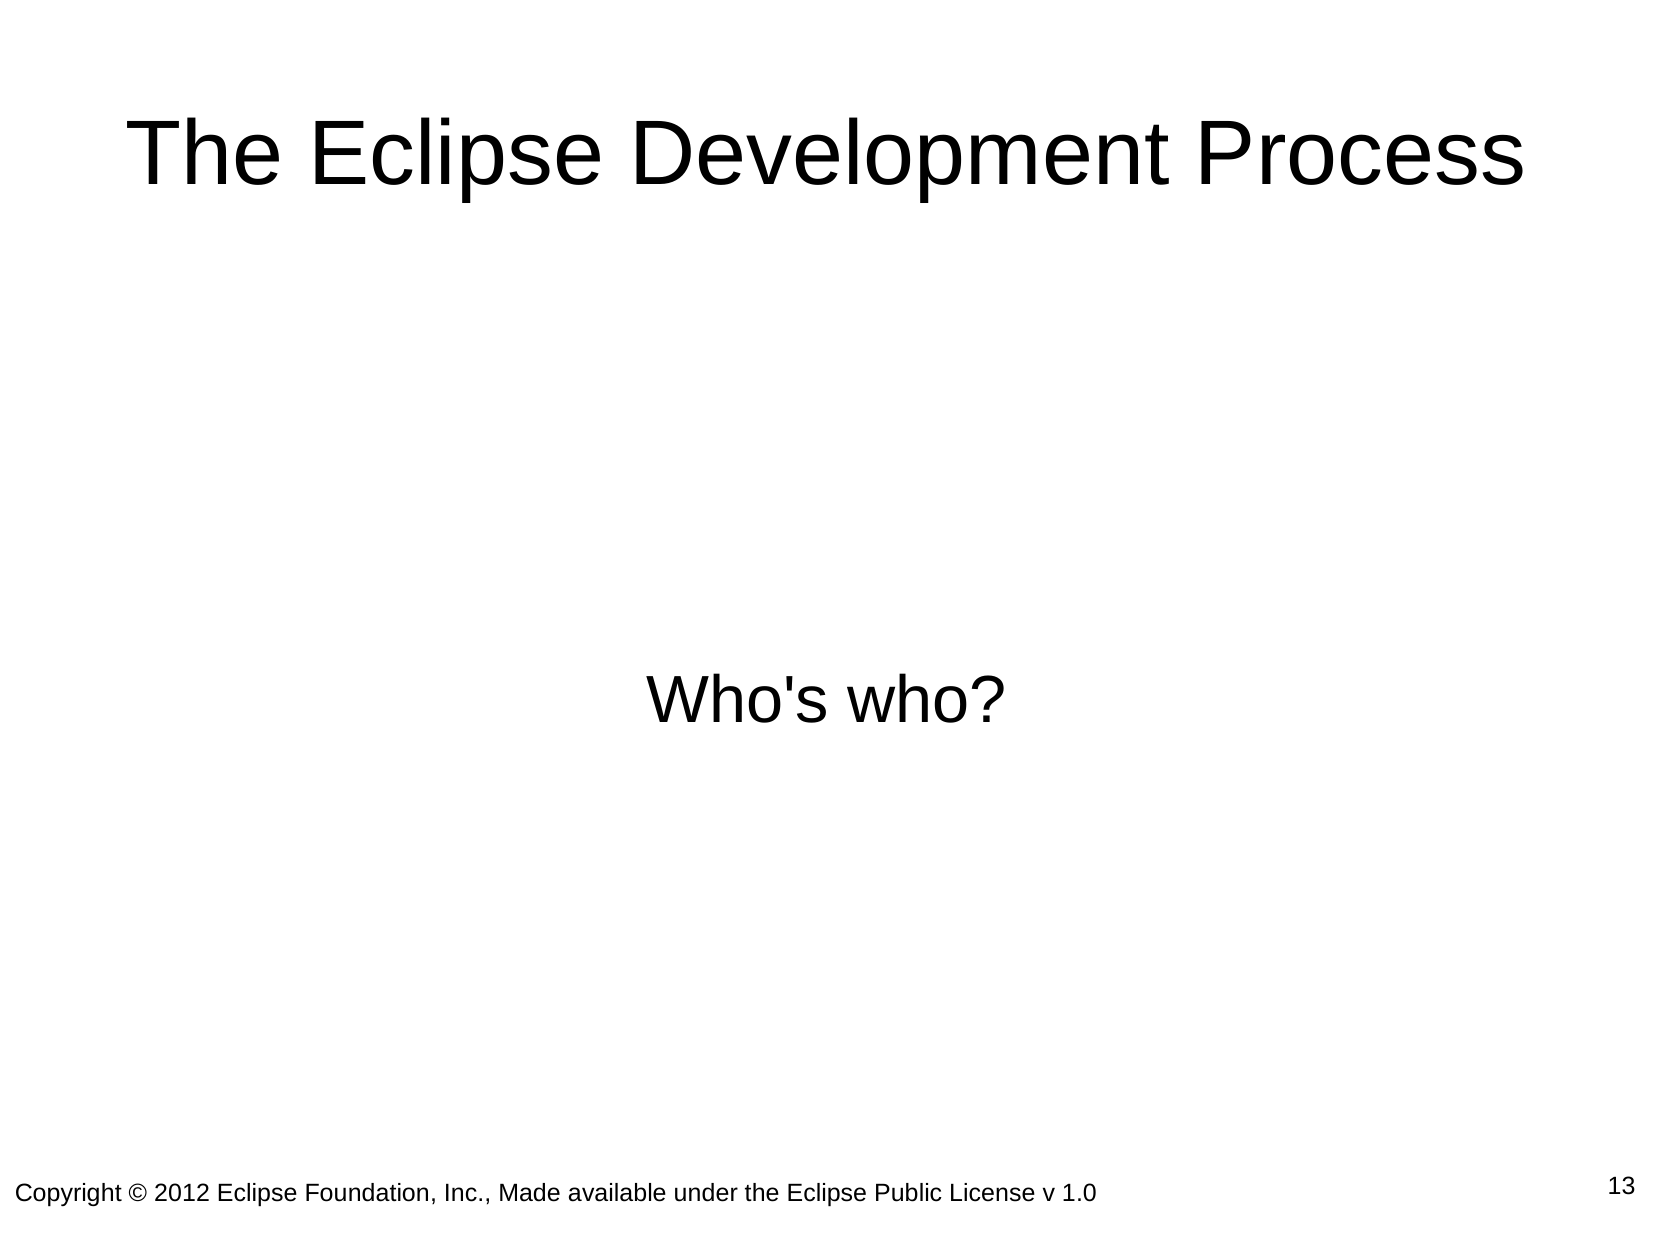

# The Eclipse Development Process
Who's who?
13